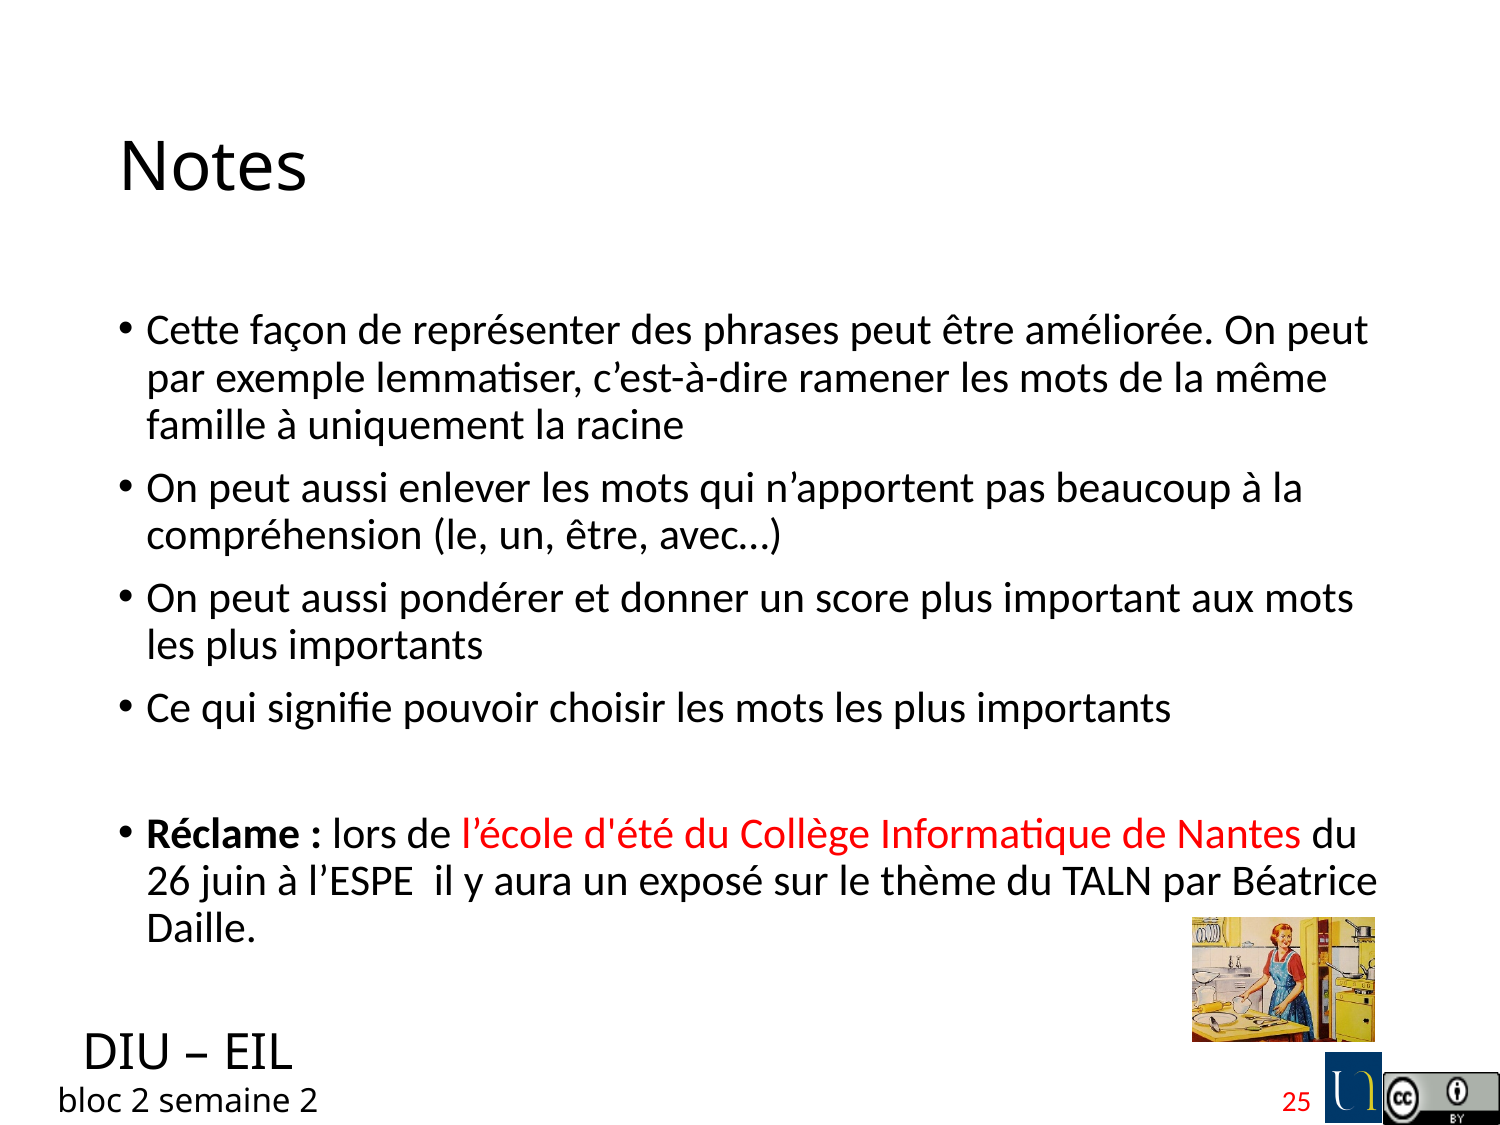

# Notes
Cette façon de représenter des phrases peut être améliorée. On peut par exemple lemmatiser, c’est-à-dire ramener les mots de la même famille à uniquement la racine
On peut aussi enlever les mots qui n’apportent pas beaucoup à la compréhension (le, un, être, avec…)
On peut aussi pondérer et donner un score plus important aux mots les plus importants
Ce qui signifie pouvoir choisir les mots les plus importants
Réclame : lors de l’école d'été du Collège Informatique de Nantes du 26 juin à l’ESPE il y aura un exposé sur le thème du TALN par Béatrice Daille.